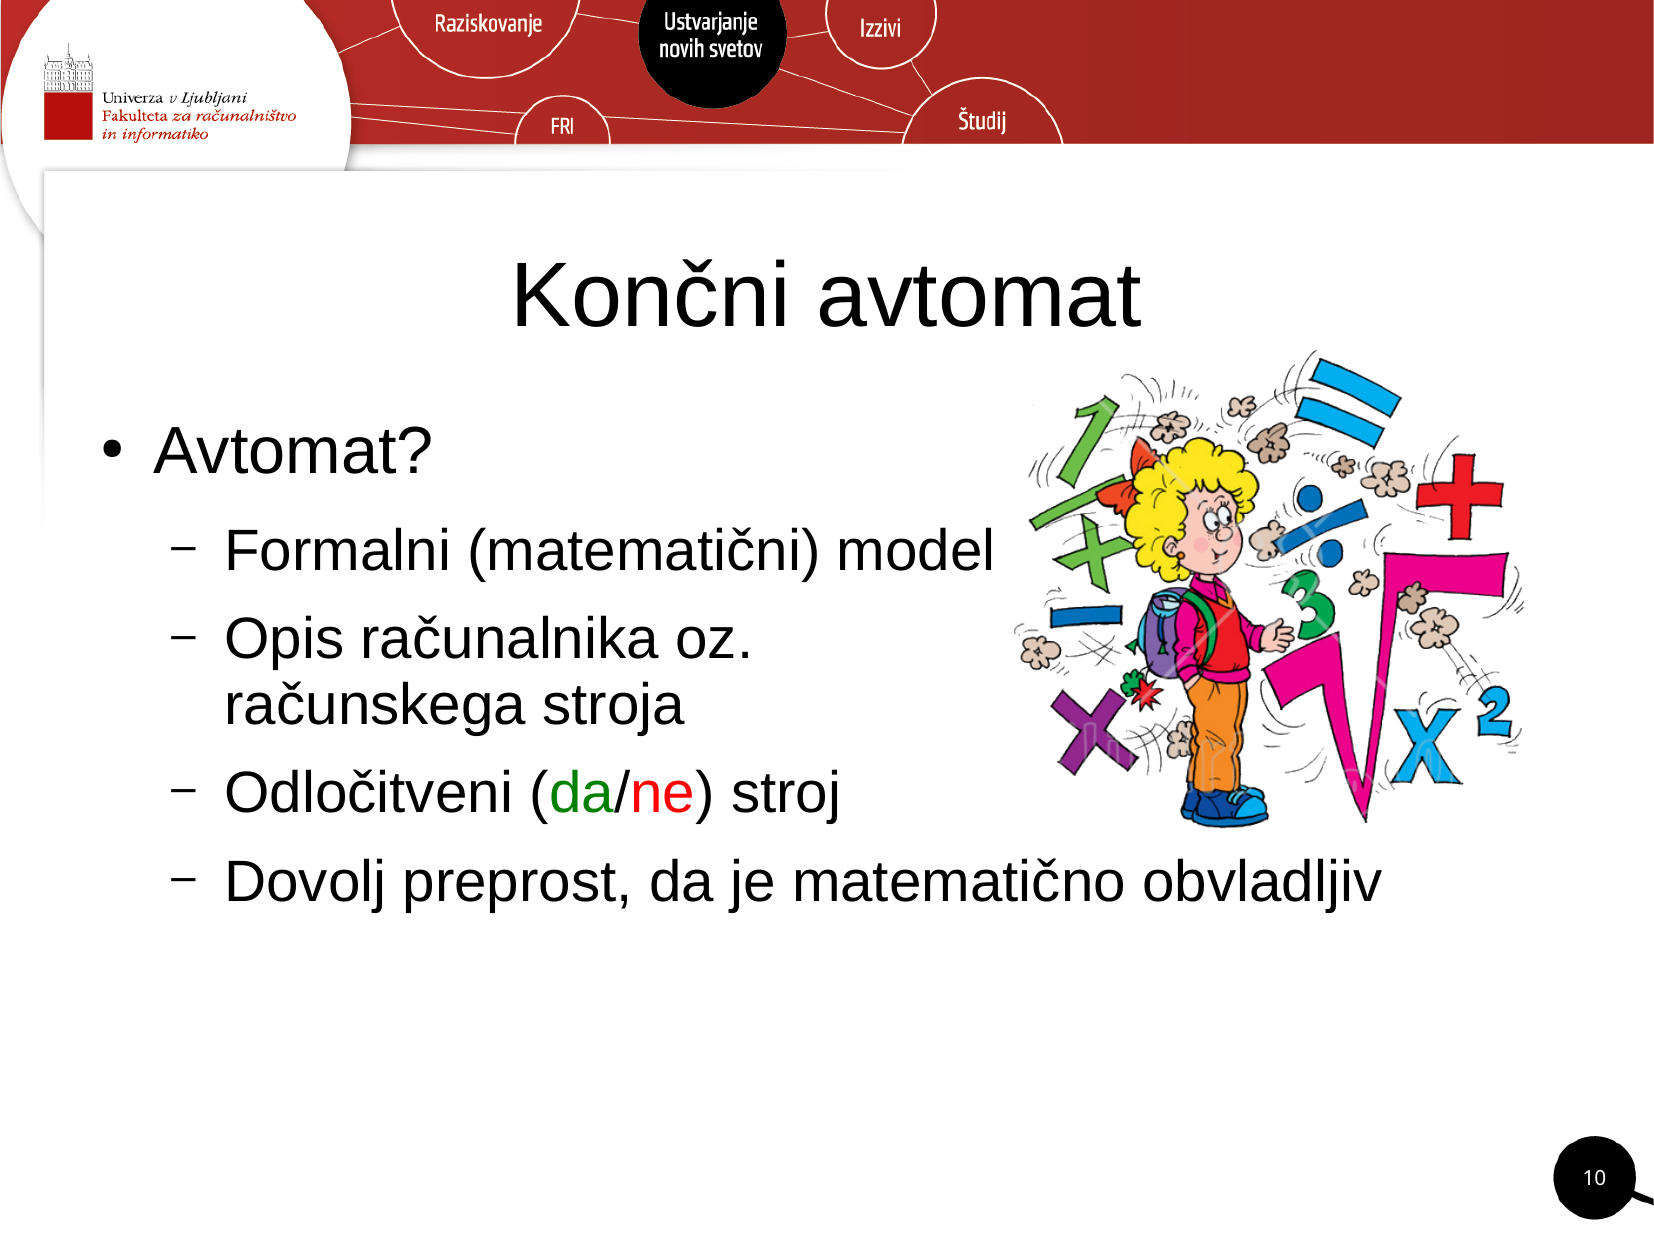

# Končni avtomat
Avtomat?
Formalni (matematični) model
Opis računalnika oz.
računskega stroja
Odločitveni (da/ne) stroj
Dovolj preprost, da je matematično obvladljiv